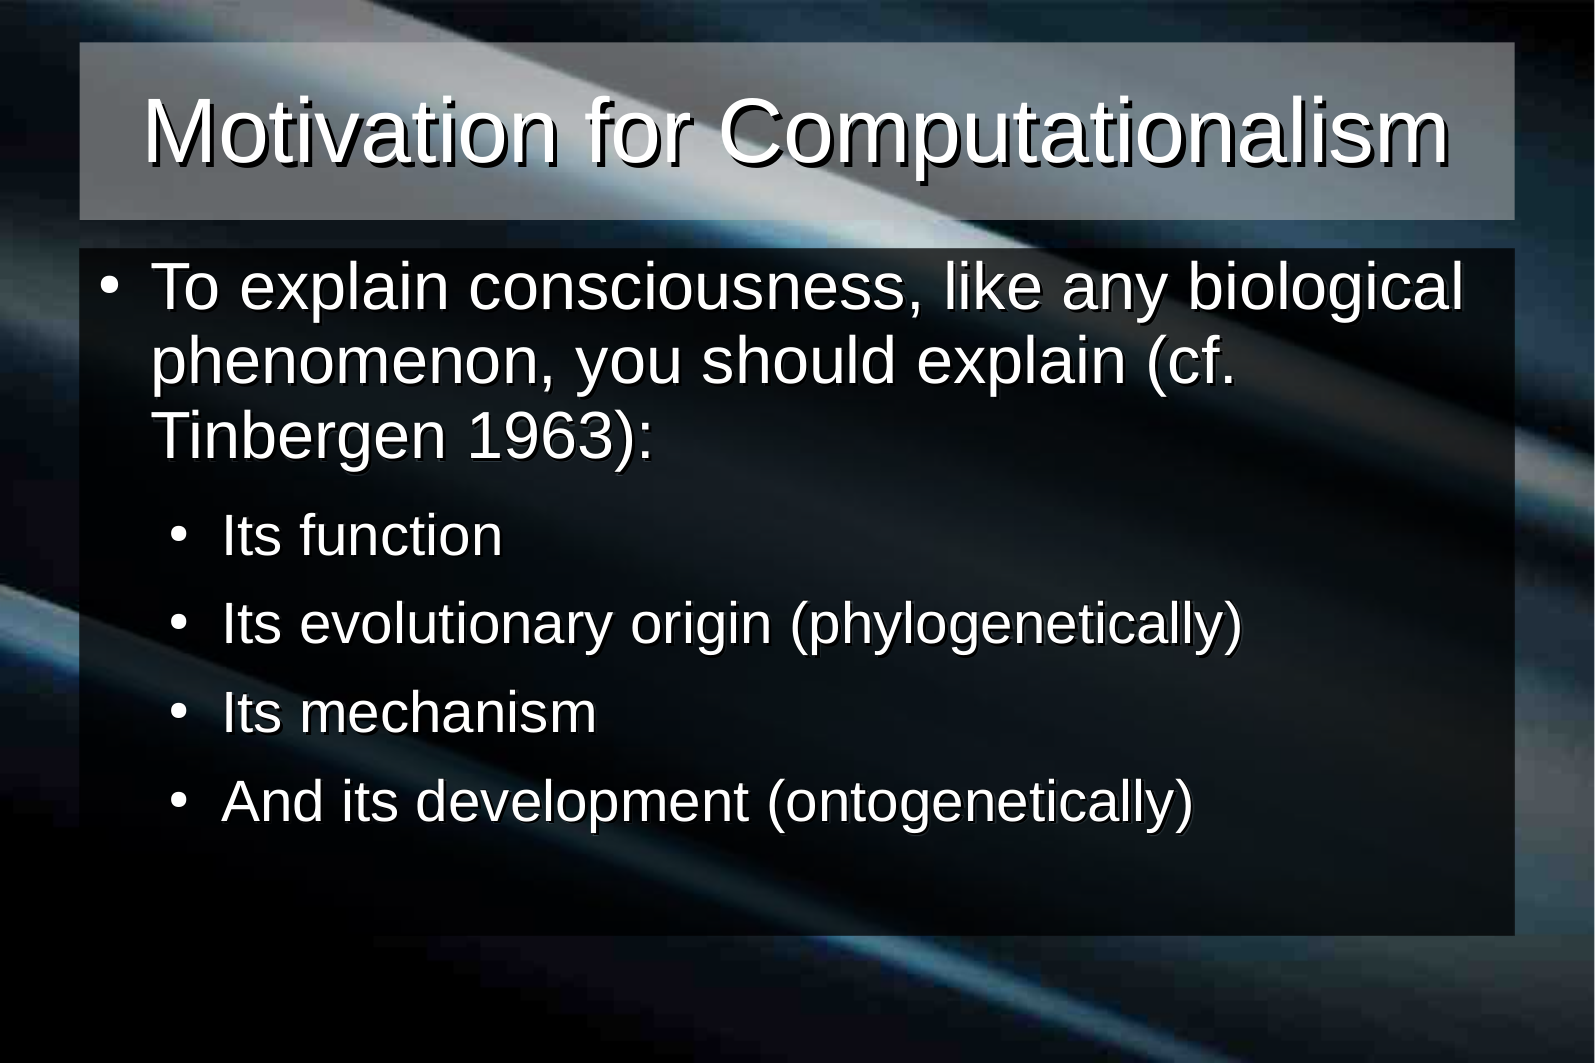

# Motivation for Computationalism
To explain consciousness, like any biological phenomenon, you should explain (cf. Tinbergen 1963):
Its function
Its evolutionary origin (phylogenetically)
Its mechanism
And its development (ontogenetically)